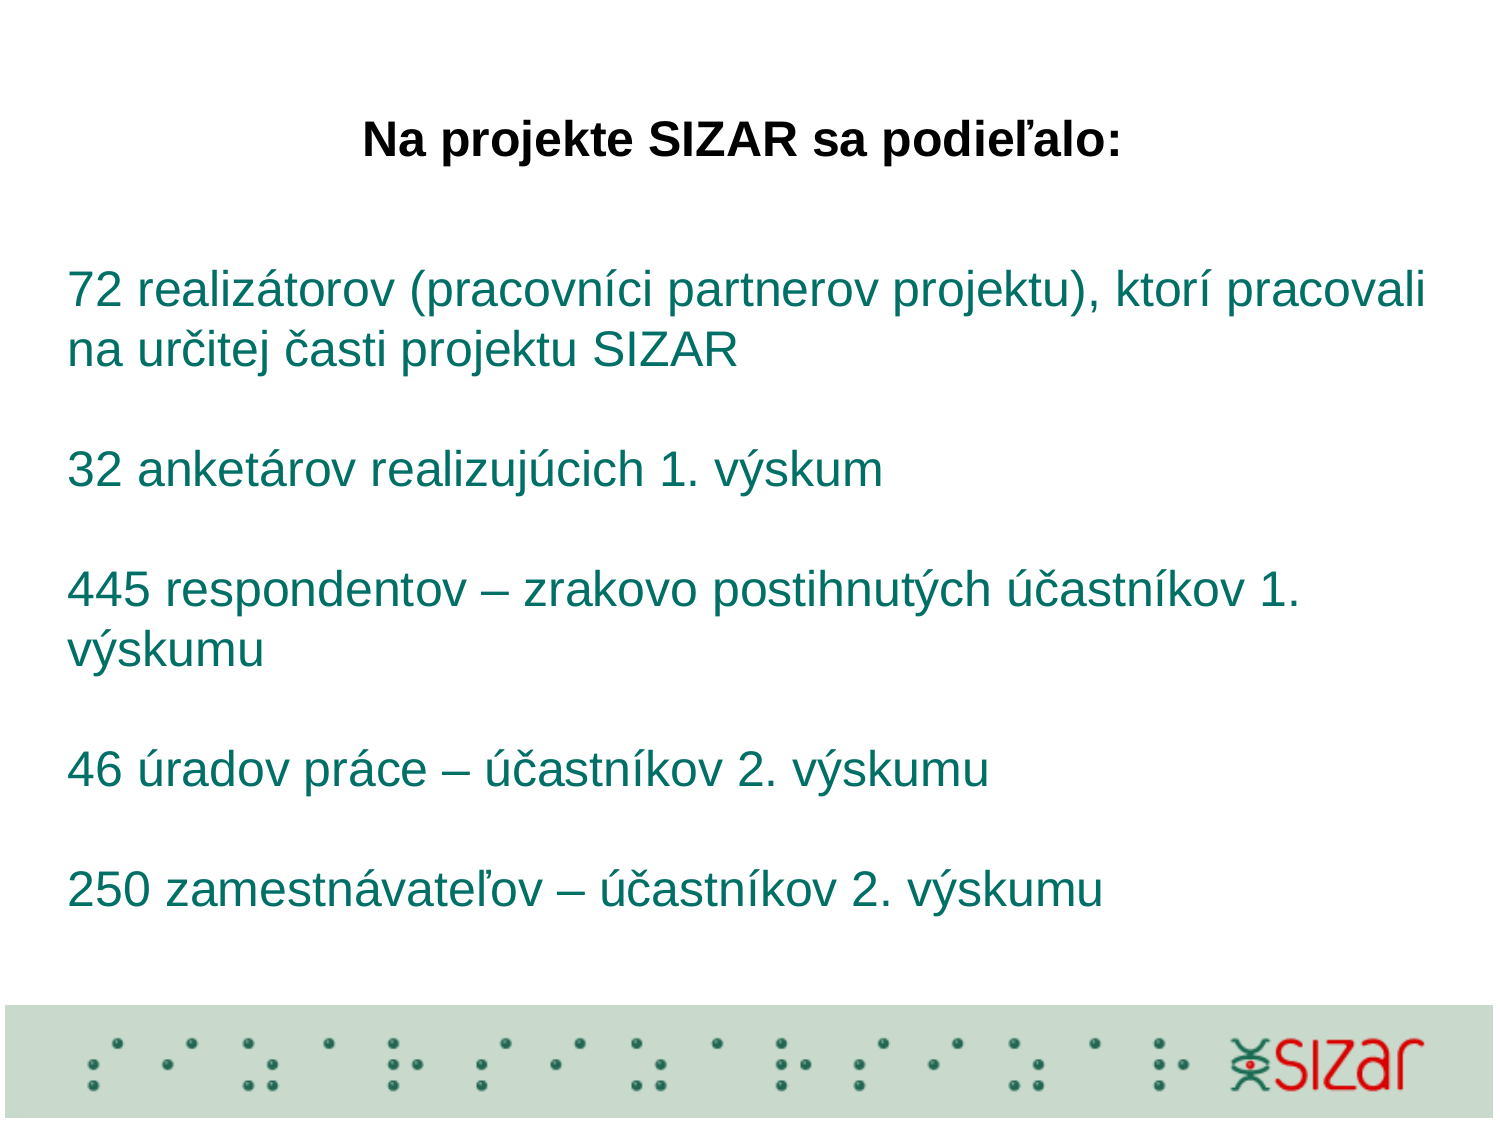

Na projekte SIZAR sa podieľalo:
72 realizátorov (pracovníci partnerov projektu), ktorí pracovali na určitej časti projektu SIZAR
32 anketárov realizujúcich 1. výskum
445 respondentov – zrakovo postihnutých účastníkov 1. výskumu
46 úradov práce – účastníkov 2. výskumu
250 zamestnávateľov – účastníkov 2. výskumu